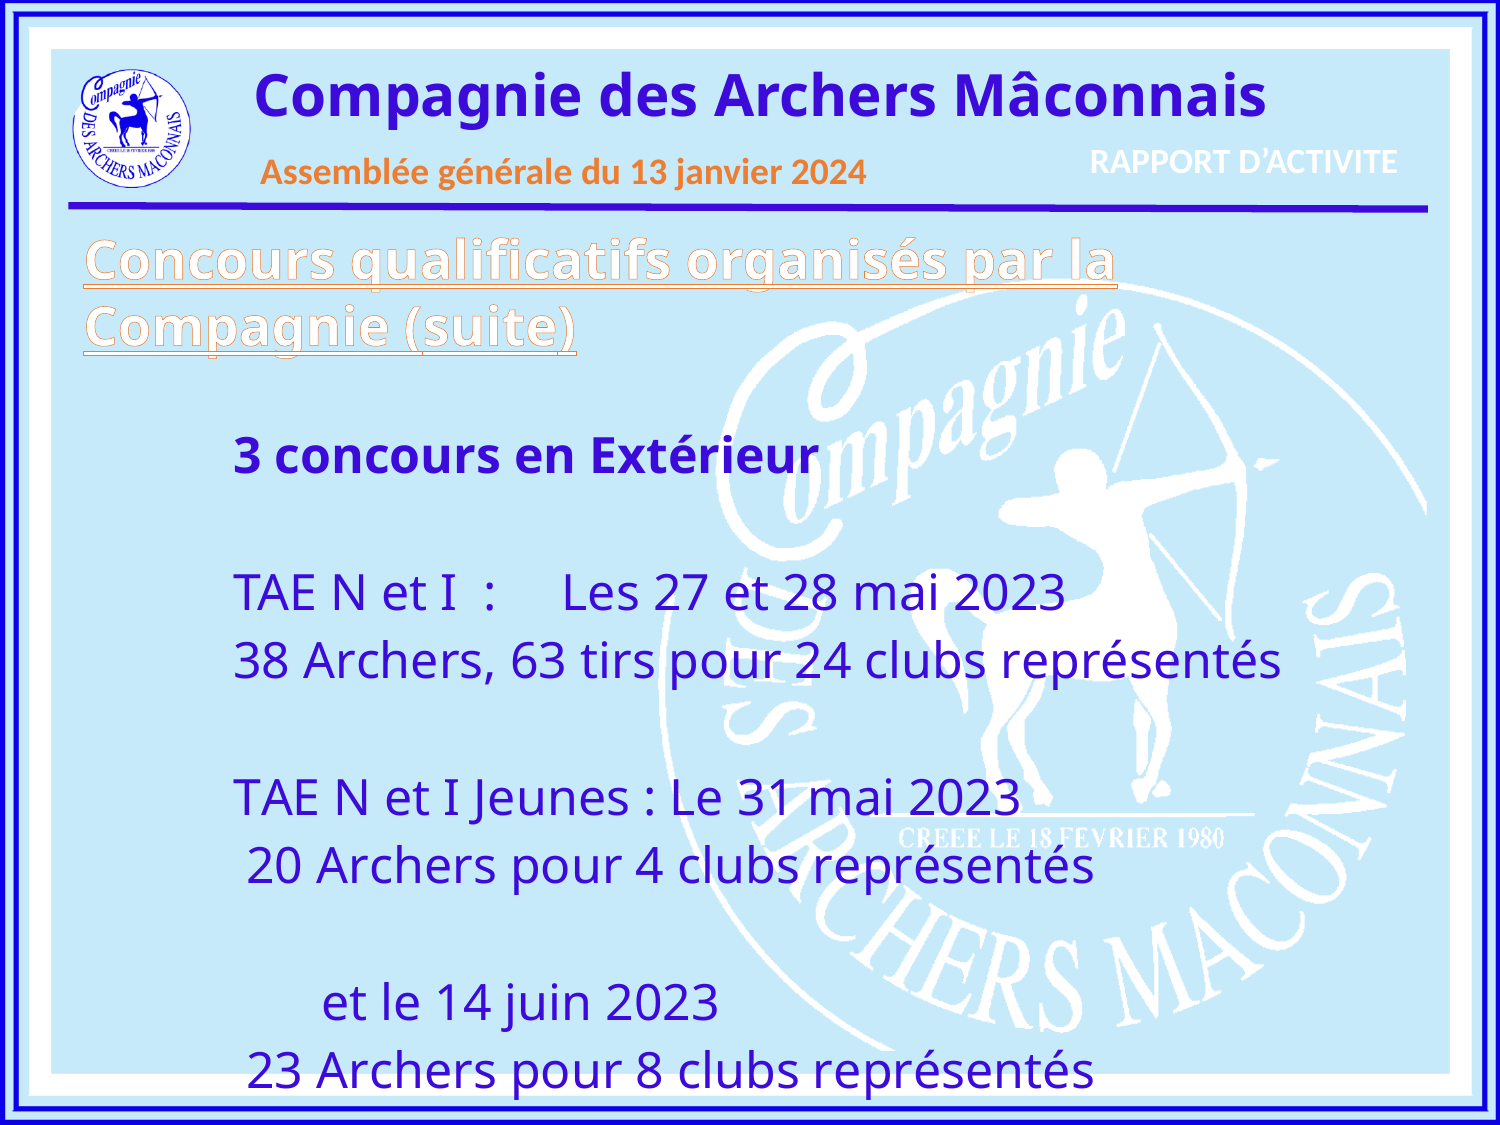

# Compagnie des Archers Mâconnais
RAPPORT D’ACTIVITE
 Assemblée générale du 13 janvier 2024
Concours qualificatifs organisés par la Compagnie (suite)
		3 concours en Extérieur
		TAE N et I : Les 27 et 28 mai 2023
		38 Archers, 63 tirs pour 24 clubs représentés
		TAE N et I Jeunes : Le 31 mai 2023
		 20 Archers pour 4 clubs représentés
			 et le 14 juin 2023
		 23 Archers pour 8 clubs représentés